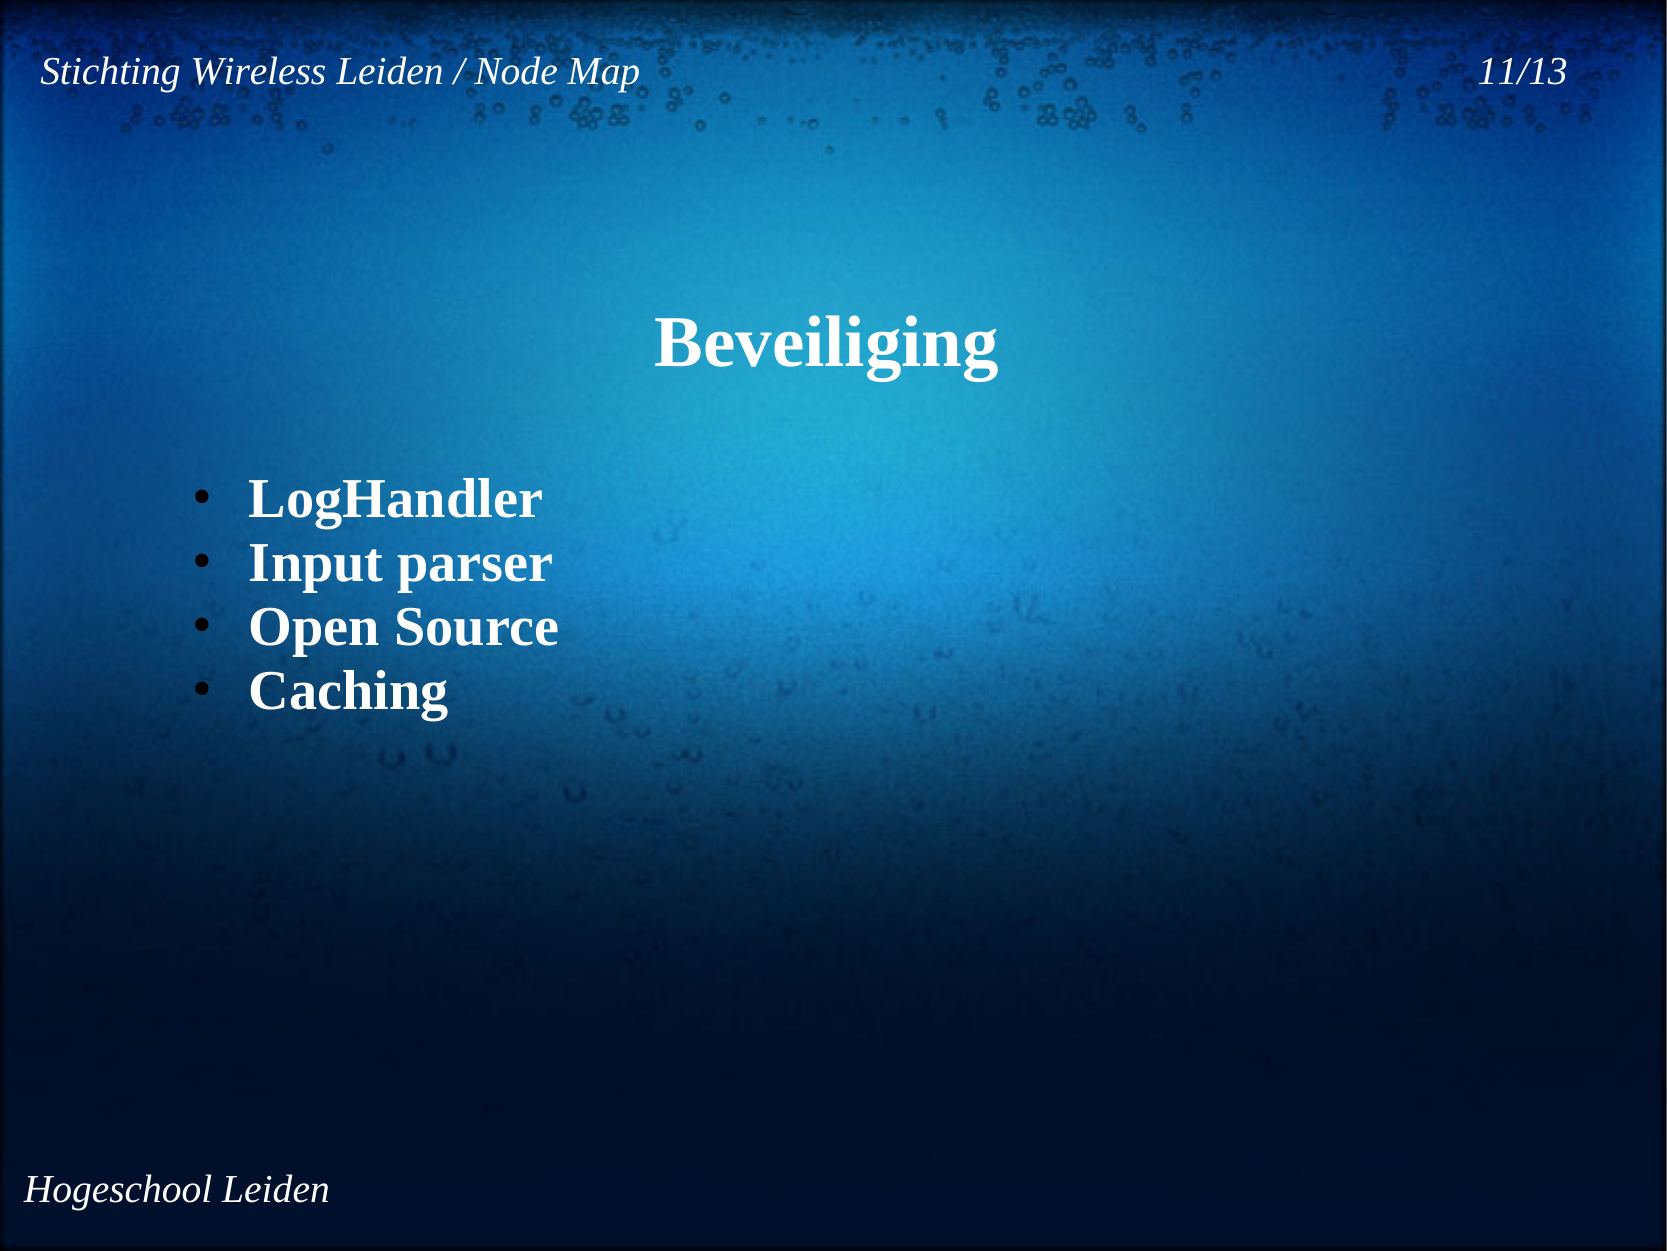

# Stichting Wireless Leiden / Node Map                                                                                    11/13
Beveiliging
LogHandler
Input parser
Open Source
Caching
Hogeschool Leiden